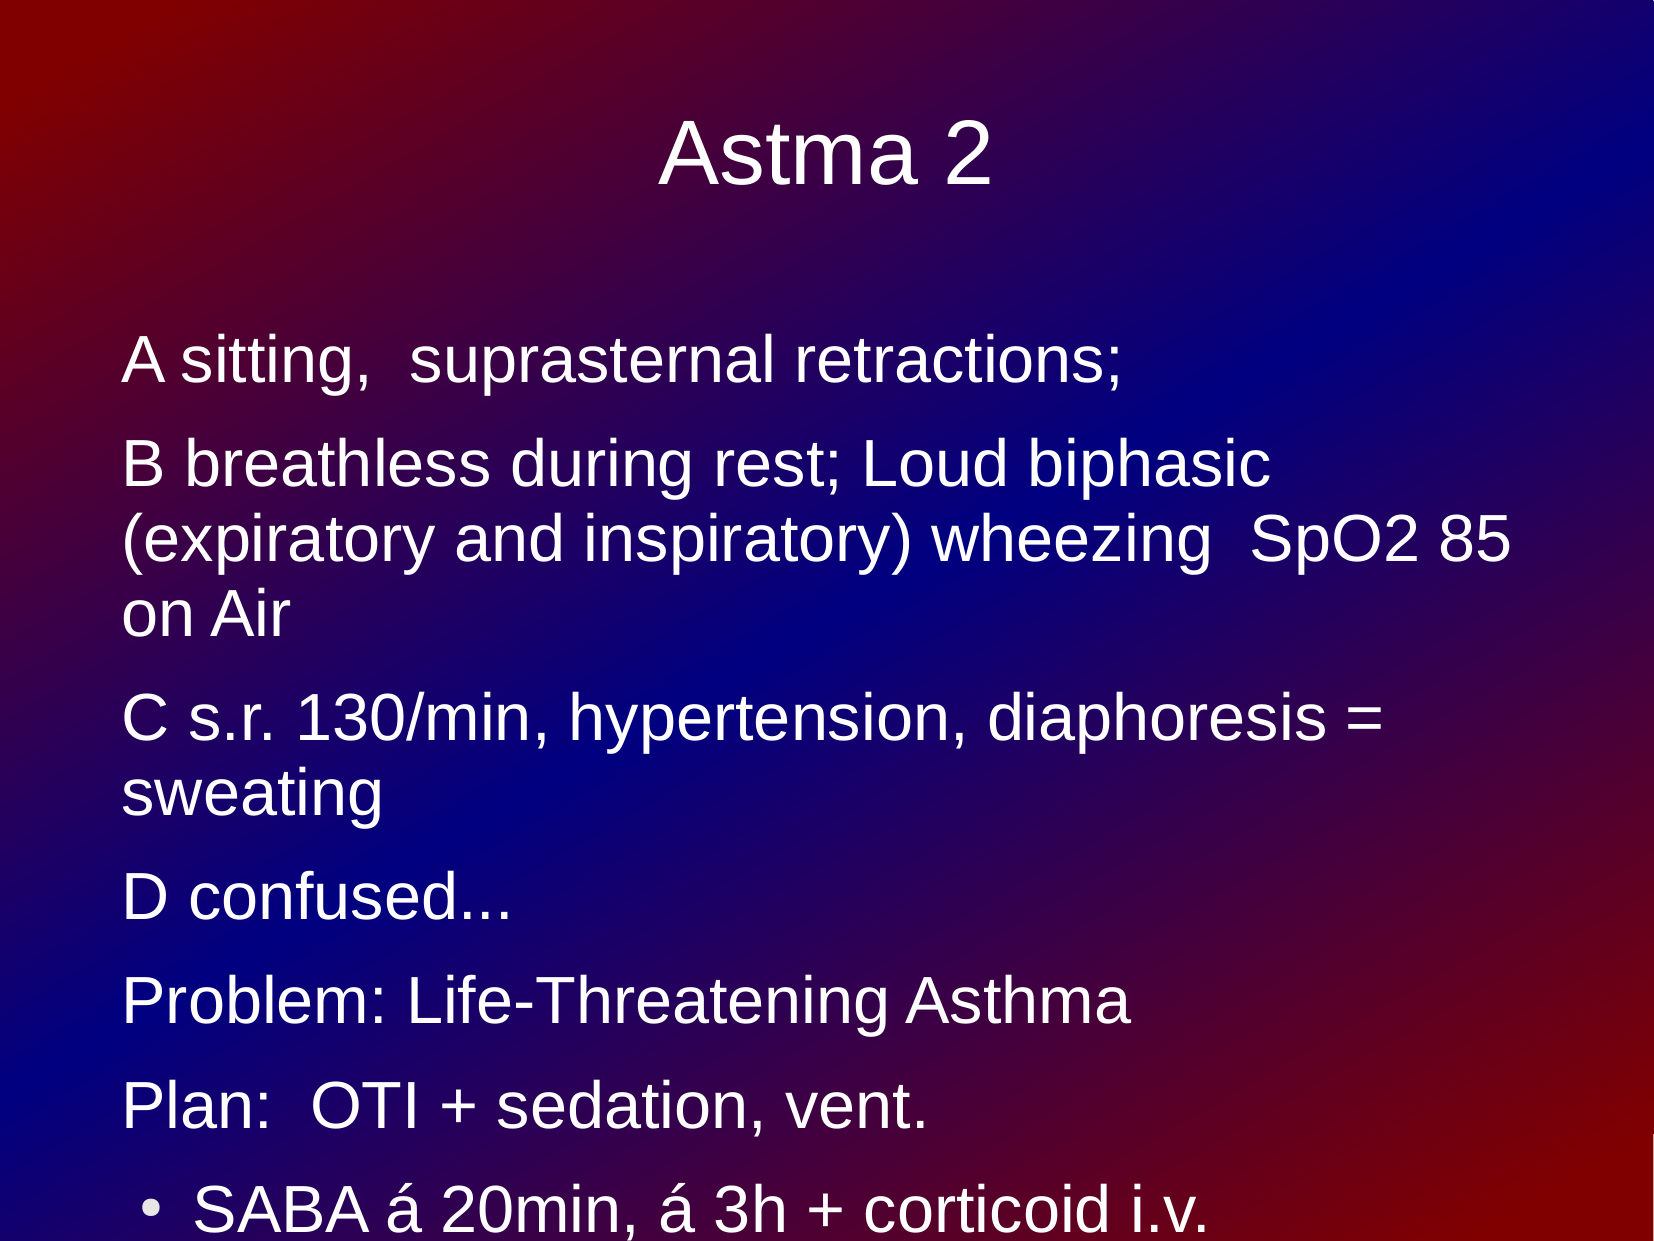

# Astma 2
A sitting, suprasternal retractions;
B breathless during rest; Loud biphasic (expiratory and inspiratory) wheezing SpO2 85 on Air
C s.r. 130/min, hypertension, diaphoresis = sweating
D confused...
Problem: Life-Threatening Asthma
Plan: OTI + sedation, vent.
SABA á 20min, á 3h + corticoid i.v.